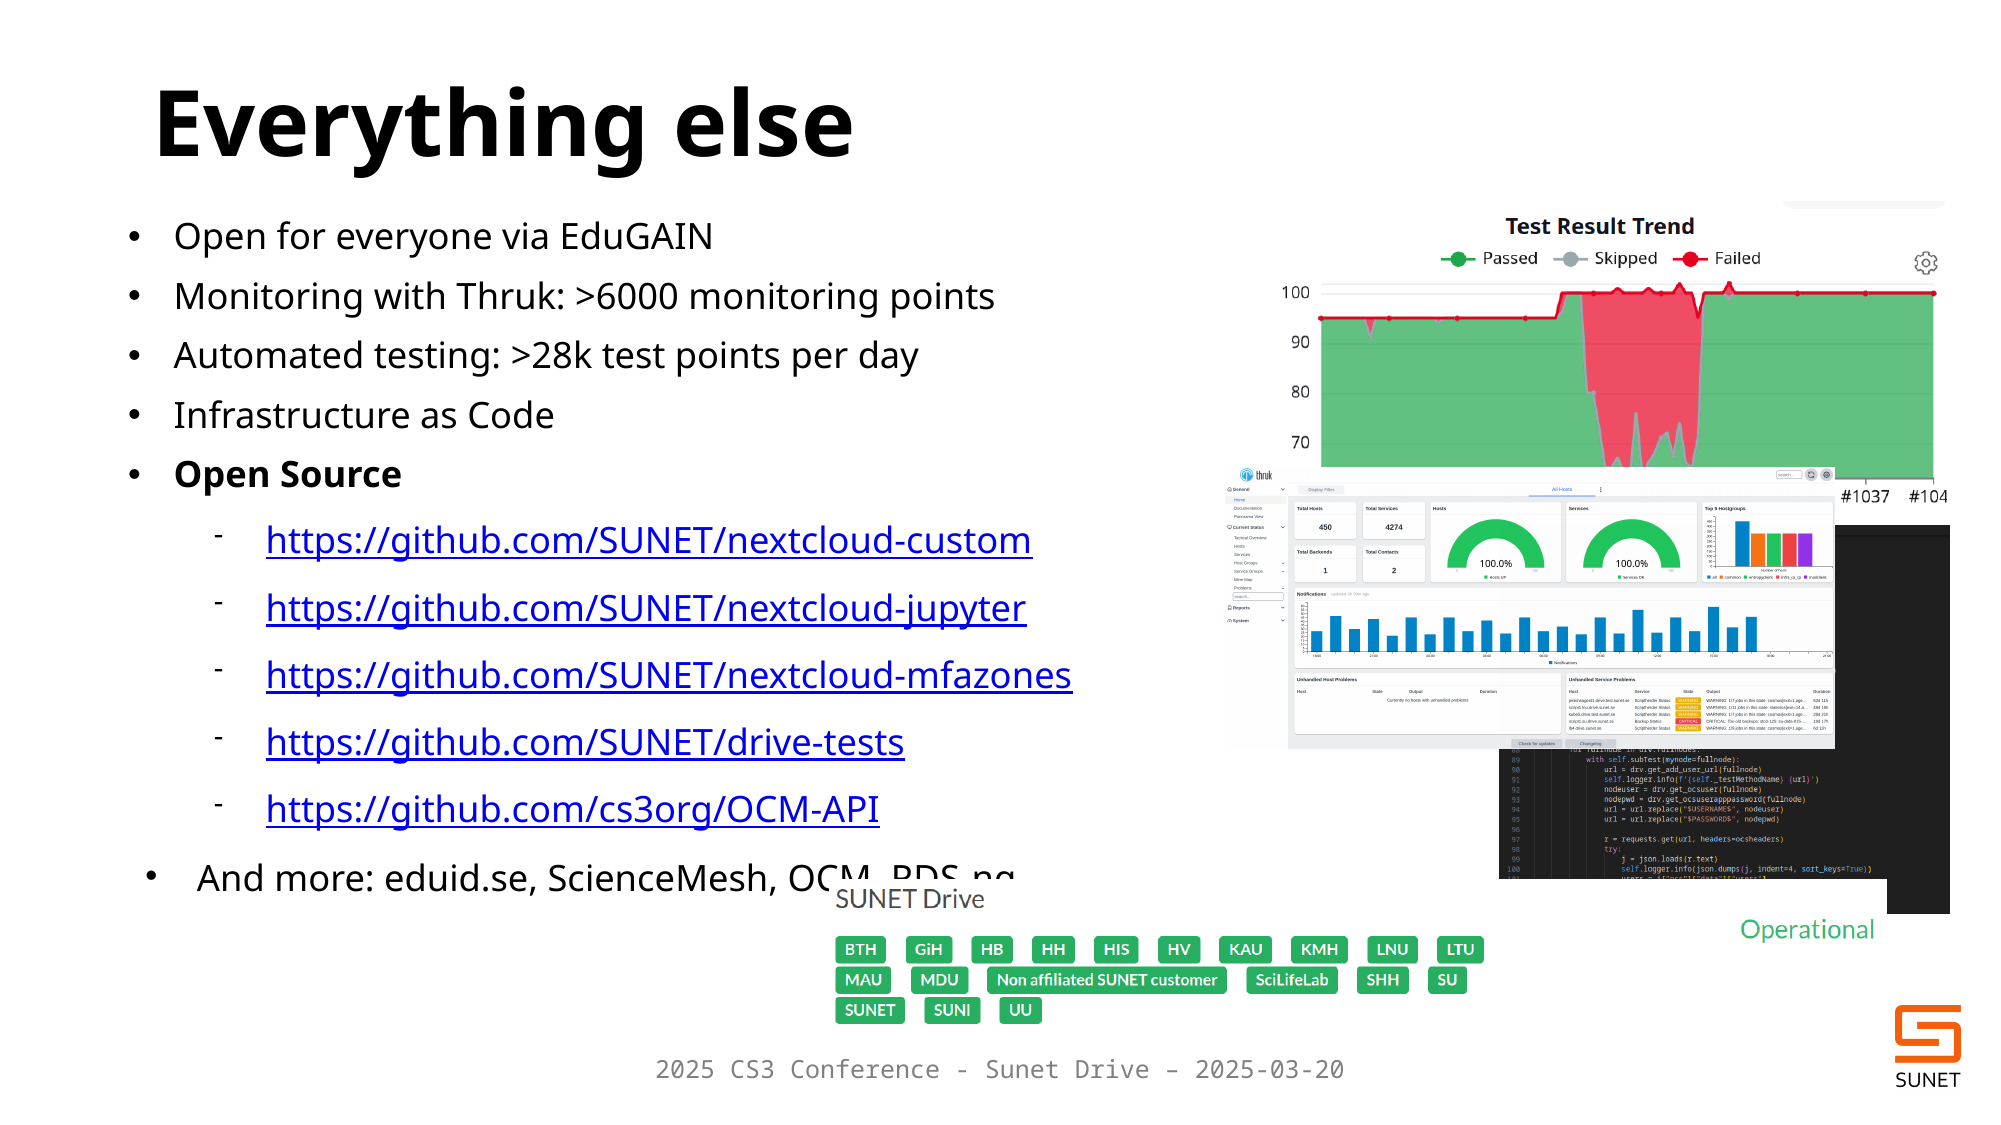

# Everything else
Open for everyone via EduGAIN
Monitoring with Thruk: >6000 monitoring points
Automated testing: >28k test points per day
Infrastructure as Code
Open Source
https://github.com/SUNET/nextcloud-custom
https://github.com/SUNET/nextcloud-jupyter
https://github.com/SUNET/nextcloud-mfazones
https://github.com/SUNET/drive-tests
https://github.com/cs3org/OCM-API
And more: eduid.se, ScienceMesh, OCM, RDS-ng, ...
2025 CS3 Conference - Sunet Drive – 2025-03-20